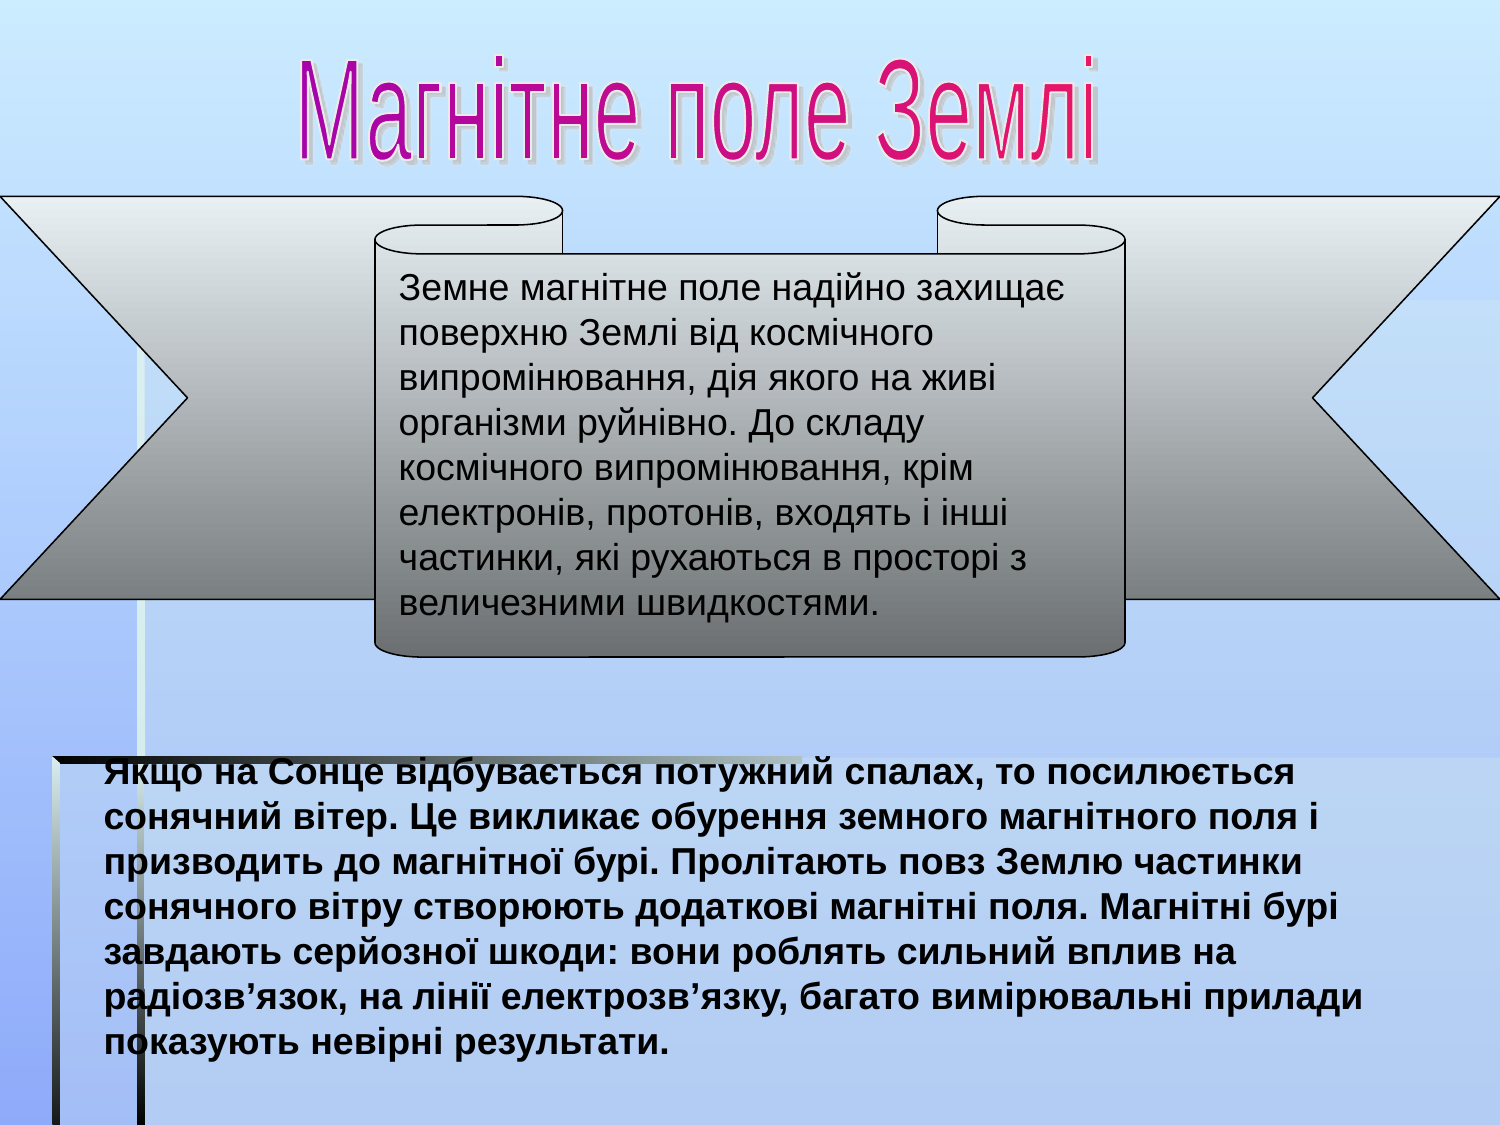

Магнітне поле Землі
Земне магнітне поле надійно захищає поверхню Землі від космічного випромінювання, дія якого на живі організми руйнівно. До складу космічного випромінювання, крім електронів, протонів, входять і інші частинки, які рухаються в просторі з величезними швидкостями.
Якщо на Сонце відбувається потужний спалах, то посилюється сонячний вітер. Це викликає обурення земного магнітного поля і призводить до магнітної бурі. Пролітають повз Землю частинки сонячного вітру створюють додаткові магнітні поля. Магнітні бурі завдають серйозної шкоди: вони роблять сильний вплив на радіозв’язок, на лінії електрозв’язку, багато вимірювальні прилади показують невірні результати.